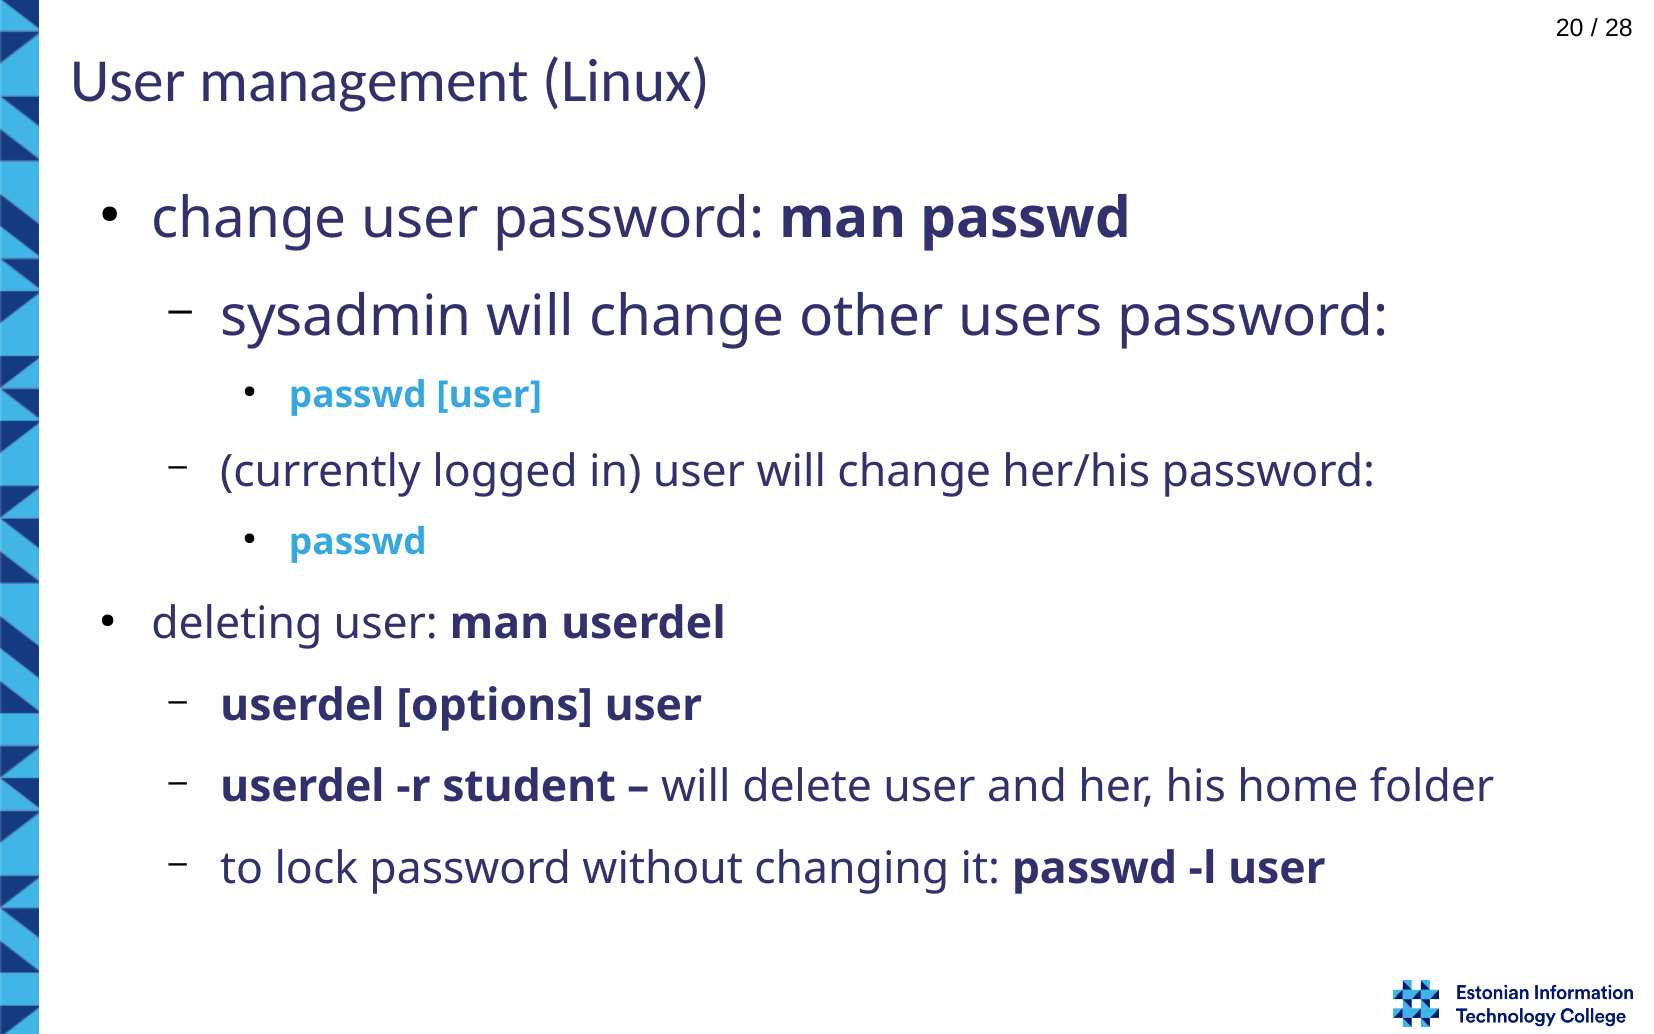

# User management (Linux)
change user password: man passwd
sysadmin will change other users password:
passwd [user]
(currently logged in) user will change her/his password:
passwd
deleting user: man userdel
userdel [options] user
userdel -r student – will delete user and her, his home folder
to lock password without changing it: passwd -l user